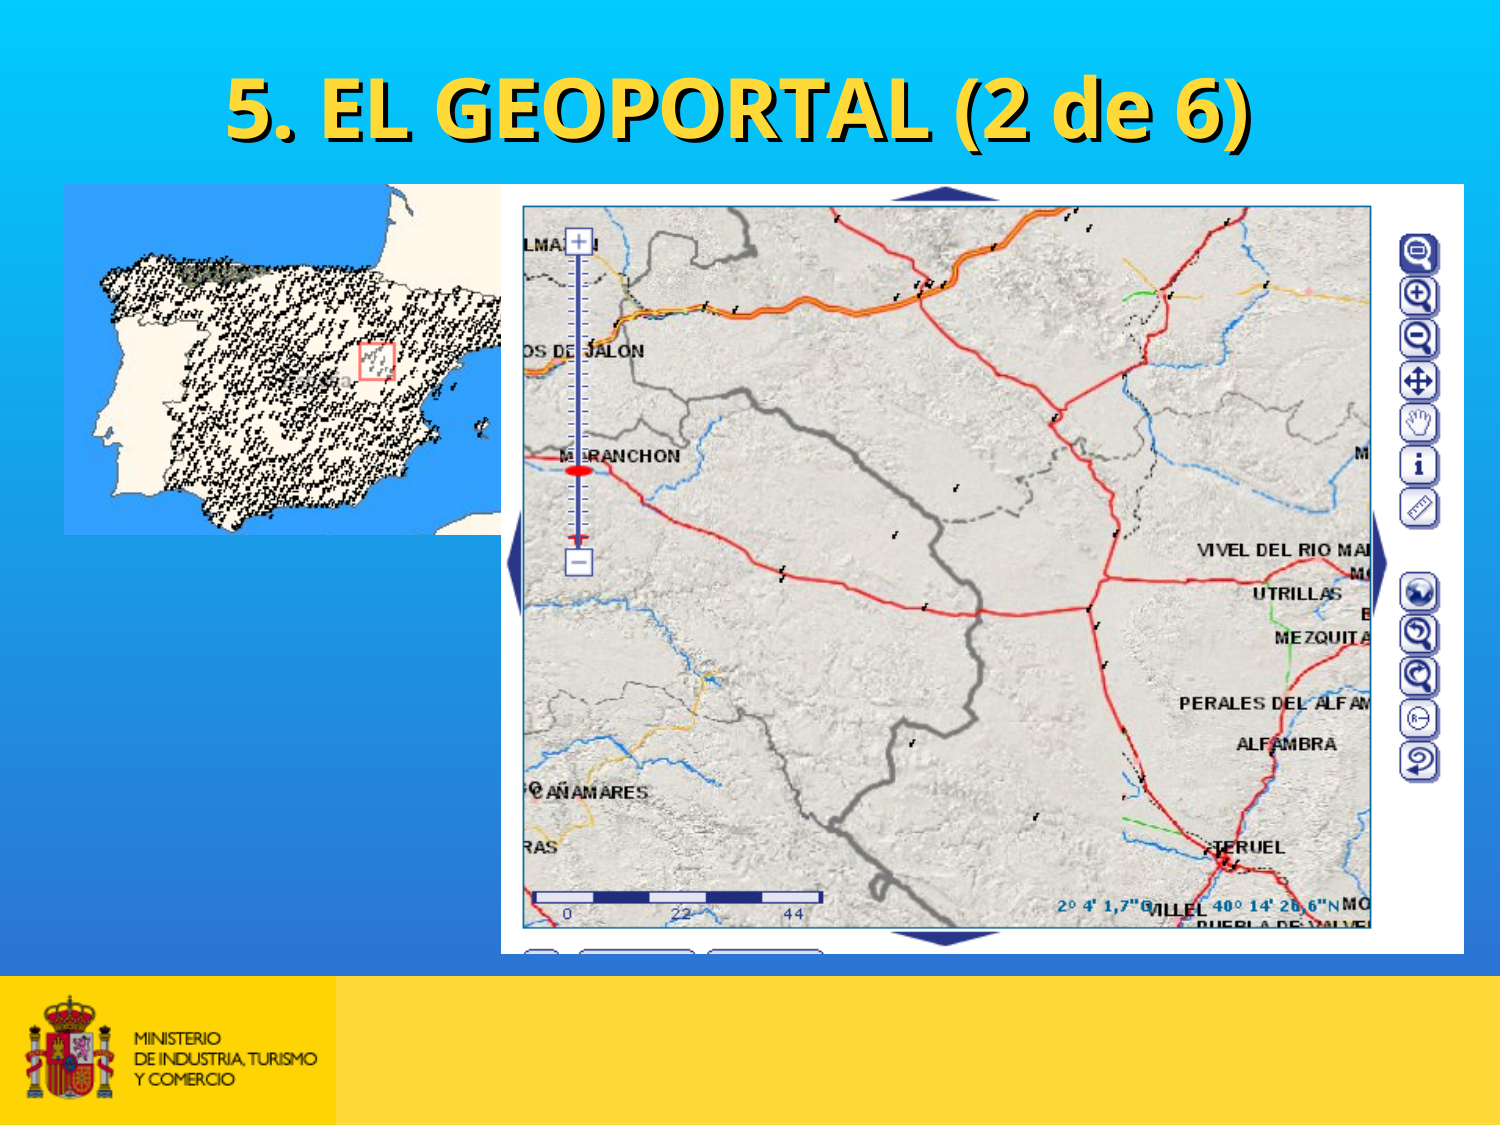

# 5. EL GEOPORTAL (2 de 6)